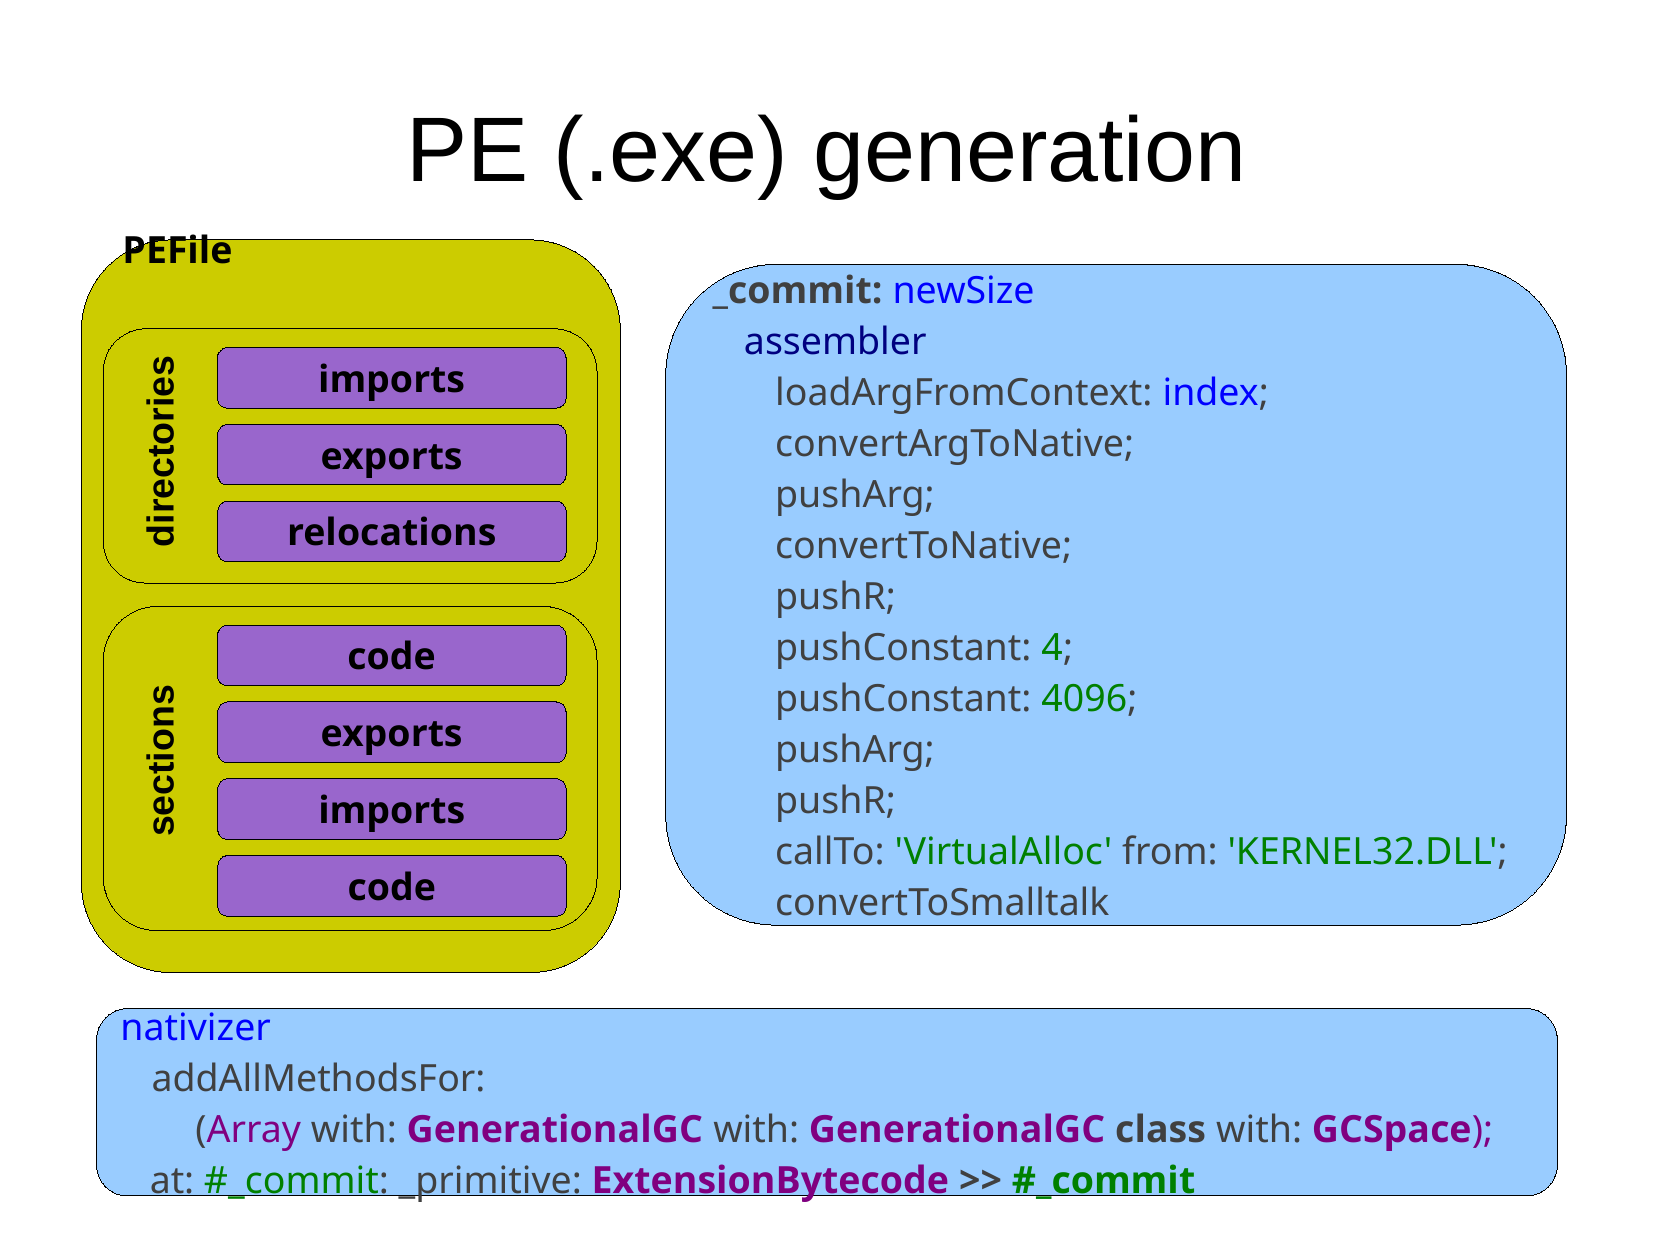

PE (.exe) generation
PEFile
_commit: newSize
	assembler
		loadArgFromContext: index;
		convertArgToNative;
		pushArg;
		convertToNative;
		pushR;
		pushConstant: 4;
		pushConstant: 4096;
		pushArg;
		pushR;
		callTo: 'VirtualAlloc' from: 'KERNEL32.DLL';
		convertToSmalltalk
imports
directories
exports
relocations
code
exports
sections
imports
code
nativizer
	addAllMethodsFor:
	(Array with: GenerationalGC with: GenerationalGC class with: GCSpace);
 at: #_commit: _primitive: ExtensionBytecode >> #_commit